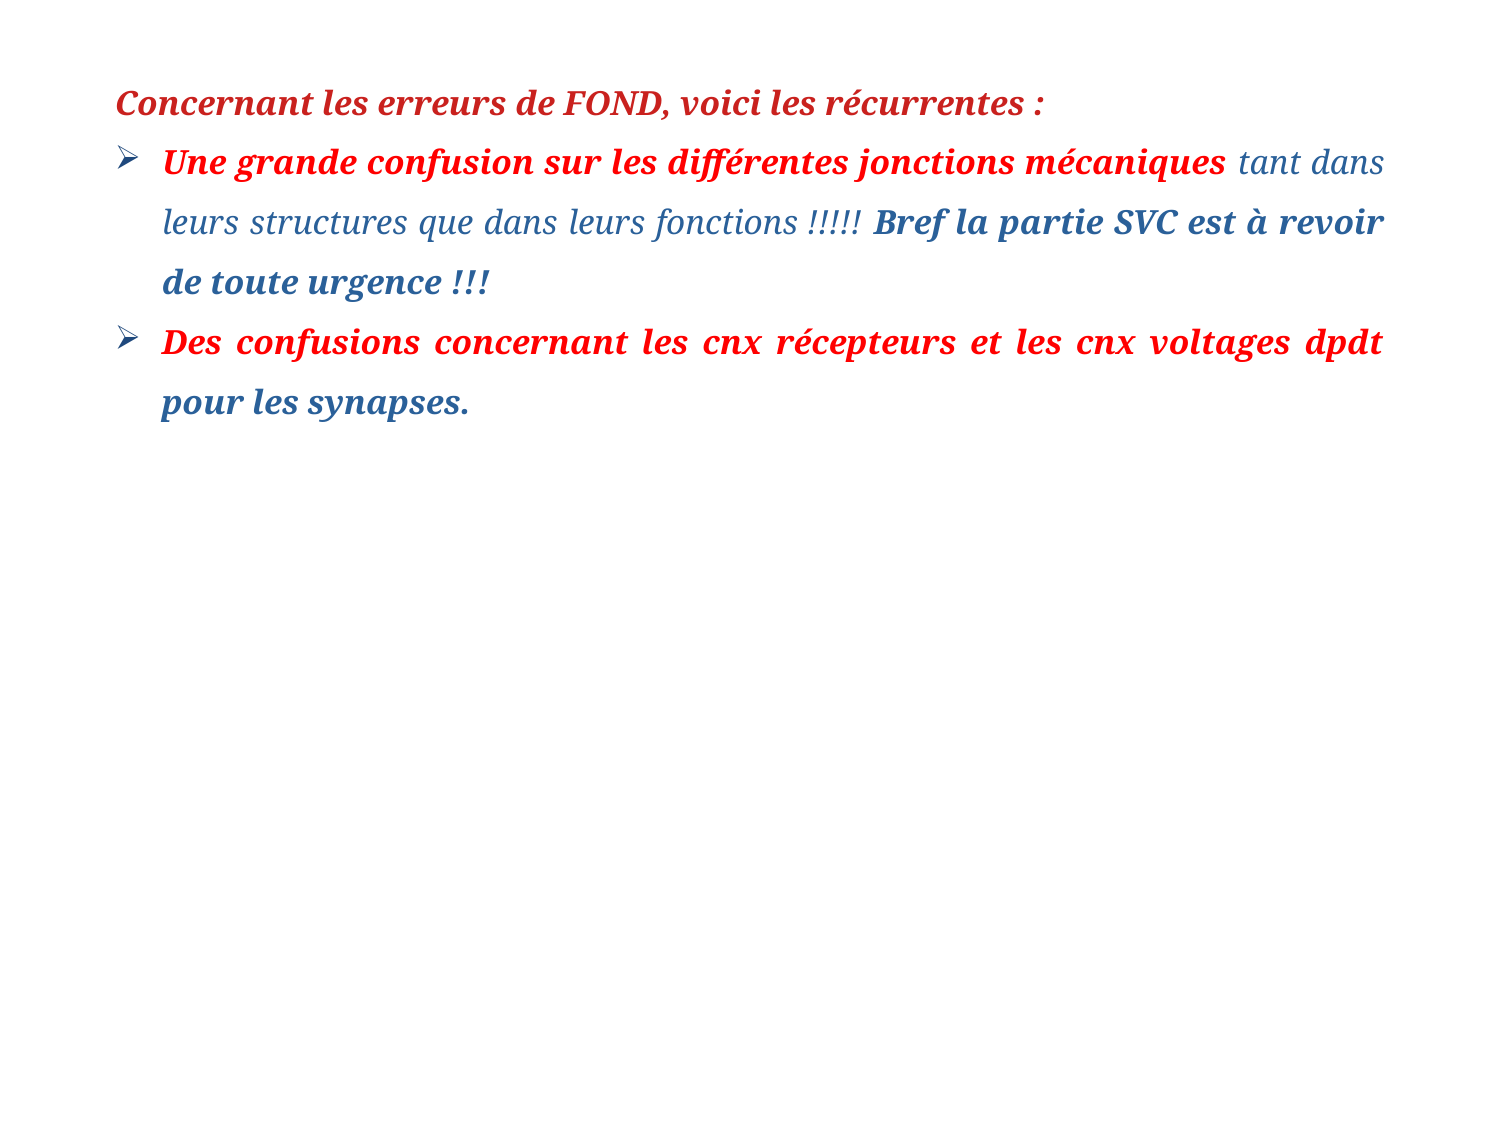

Concernant les erreurs de FOND, voici les récurrentes :
Une grande confusion sur les différentes jonctions mécaniques tant dans leurs structures que dans leurs fonctions !!!!! Bref la partie SVC est à revoir de toute urgence !!!
Des confusions concernant les cnx récepteurs et les cnx voltages dpdt pour les synapses.